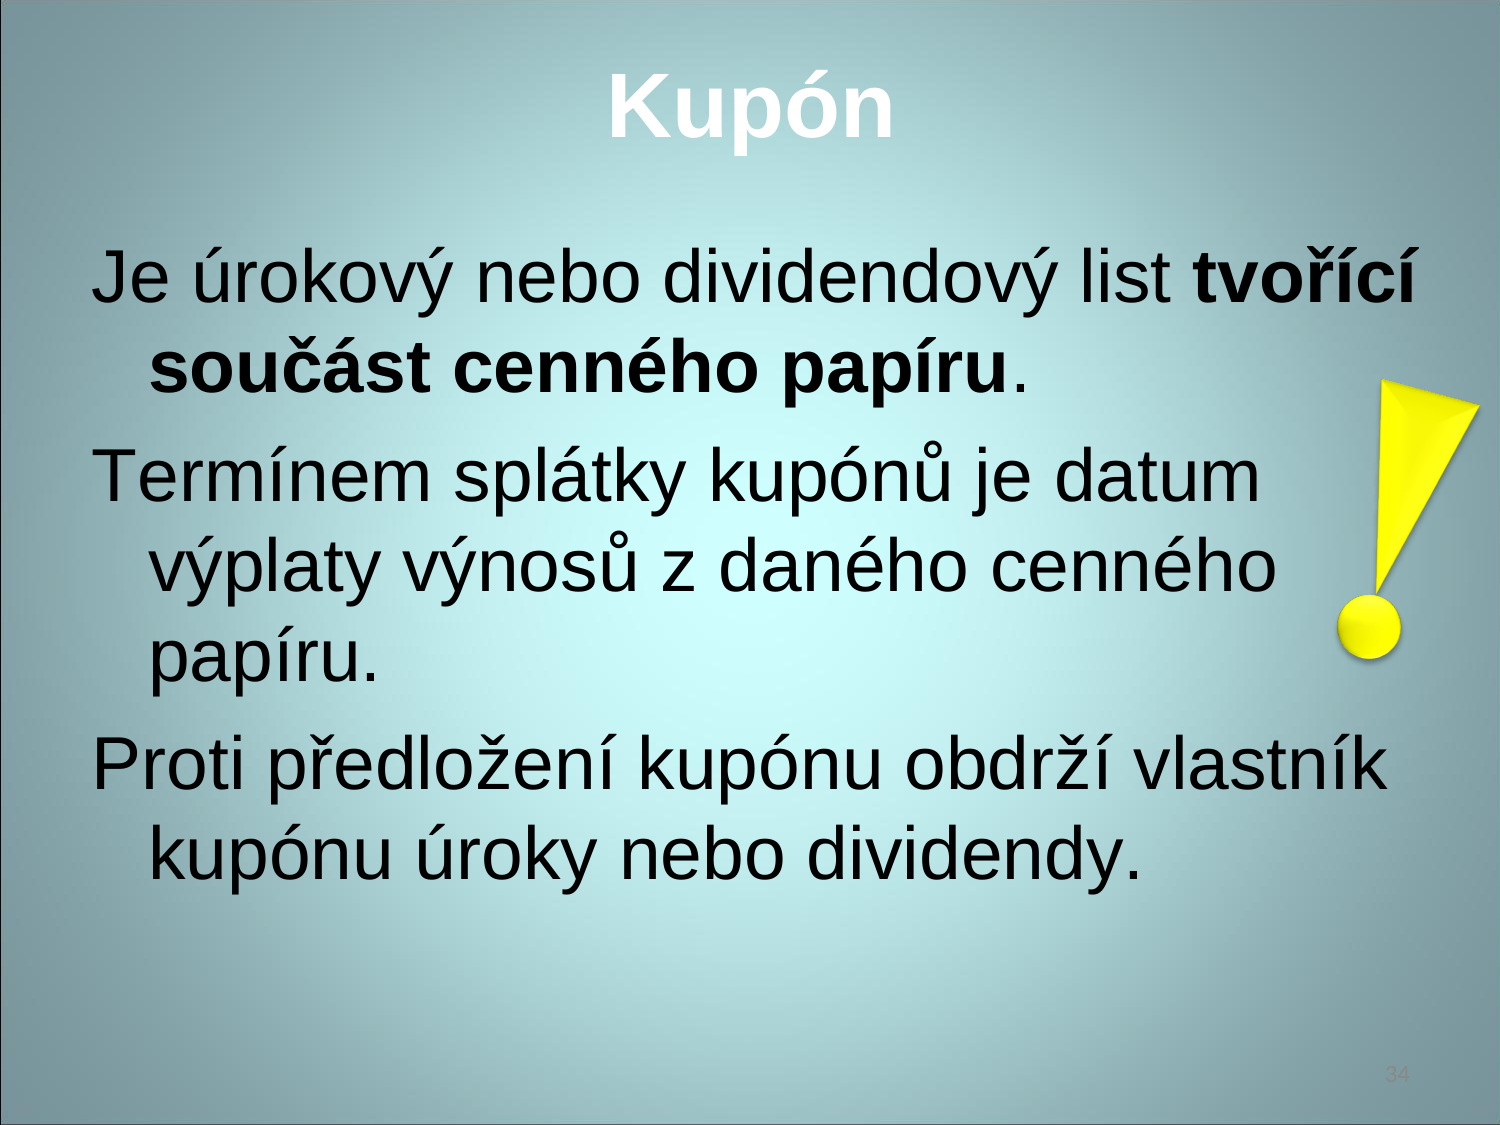

# Kupón
Je úrokový nebo dividendový list tvořící součást cenného papíru.
Termínem splátky kupónů je datum výplaty výnosů z daného cenného papíru.
Proti předložení kupónu obdrží vlastník kupónu úroky nebo dividendy.